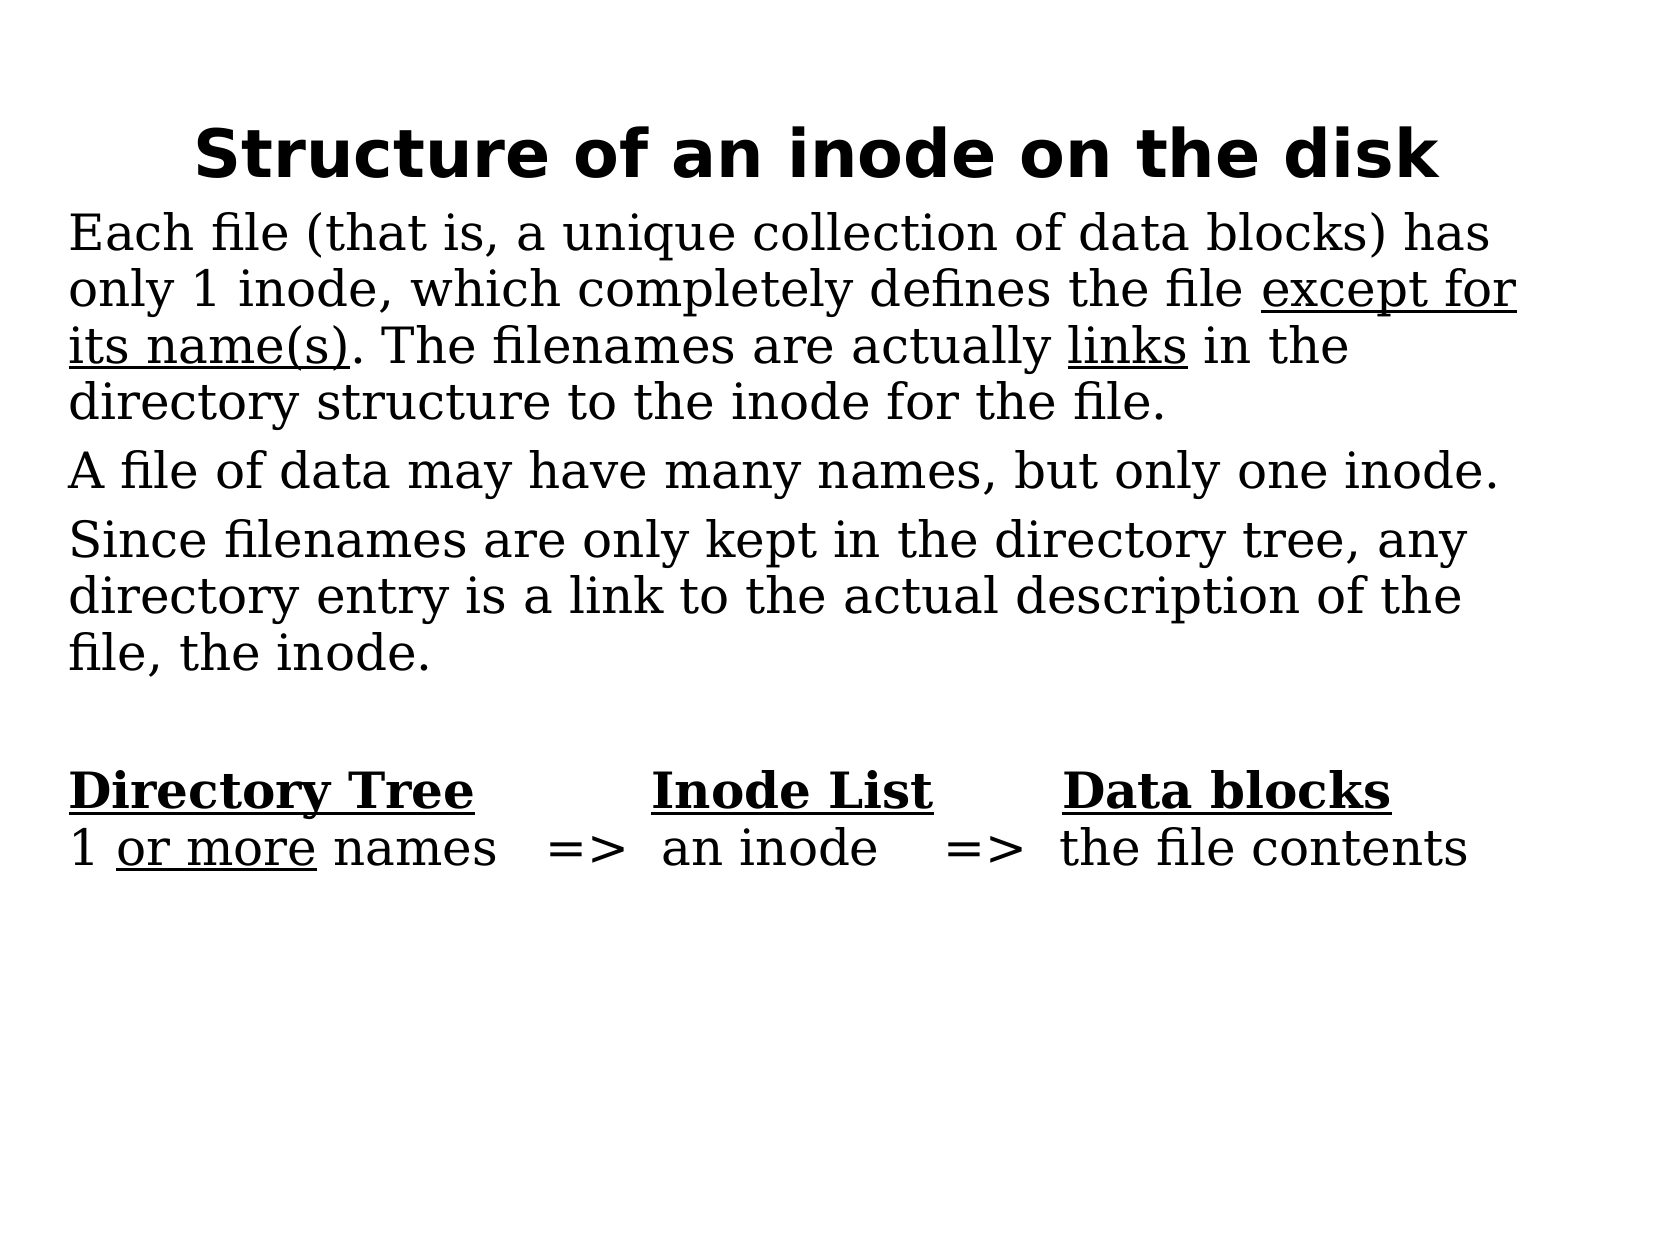

Structure of an inode on the disk
Each file (that is, a unique collection of data blocks) has only 1 inode, which completely defines the file except for its name(s). The filenames are actually links in the directory structure to the inode for the file.
A file of data may have many names, but only one inode.
Since filenames are only kept in the directory tree, any directory entry is a link to the actual description of the file, the inode.
Directory Tree Inode List Data blocks
1 or more names => an inode => the file contents